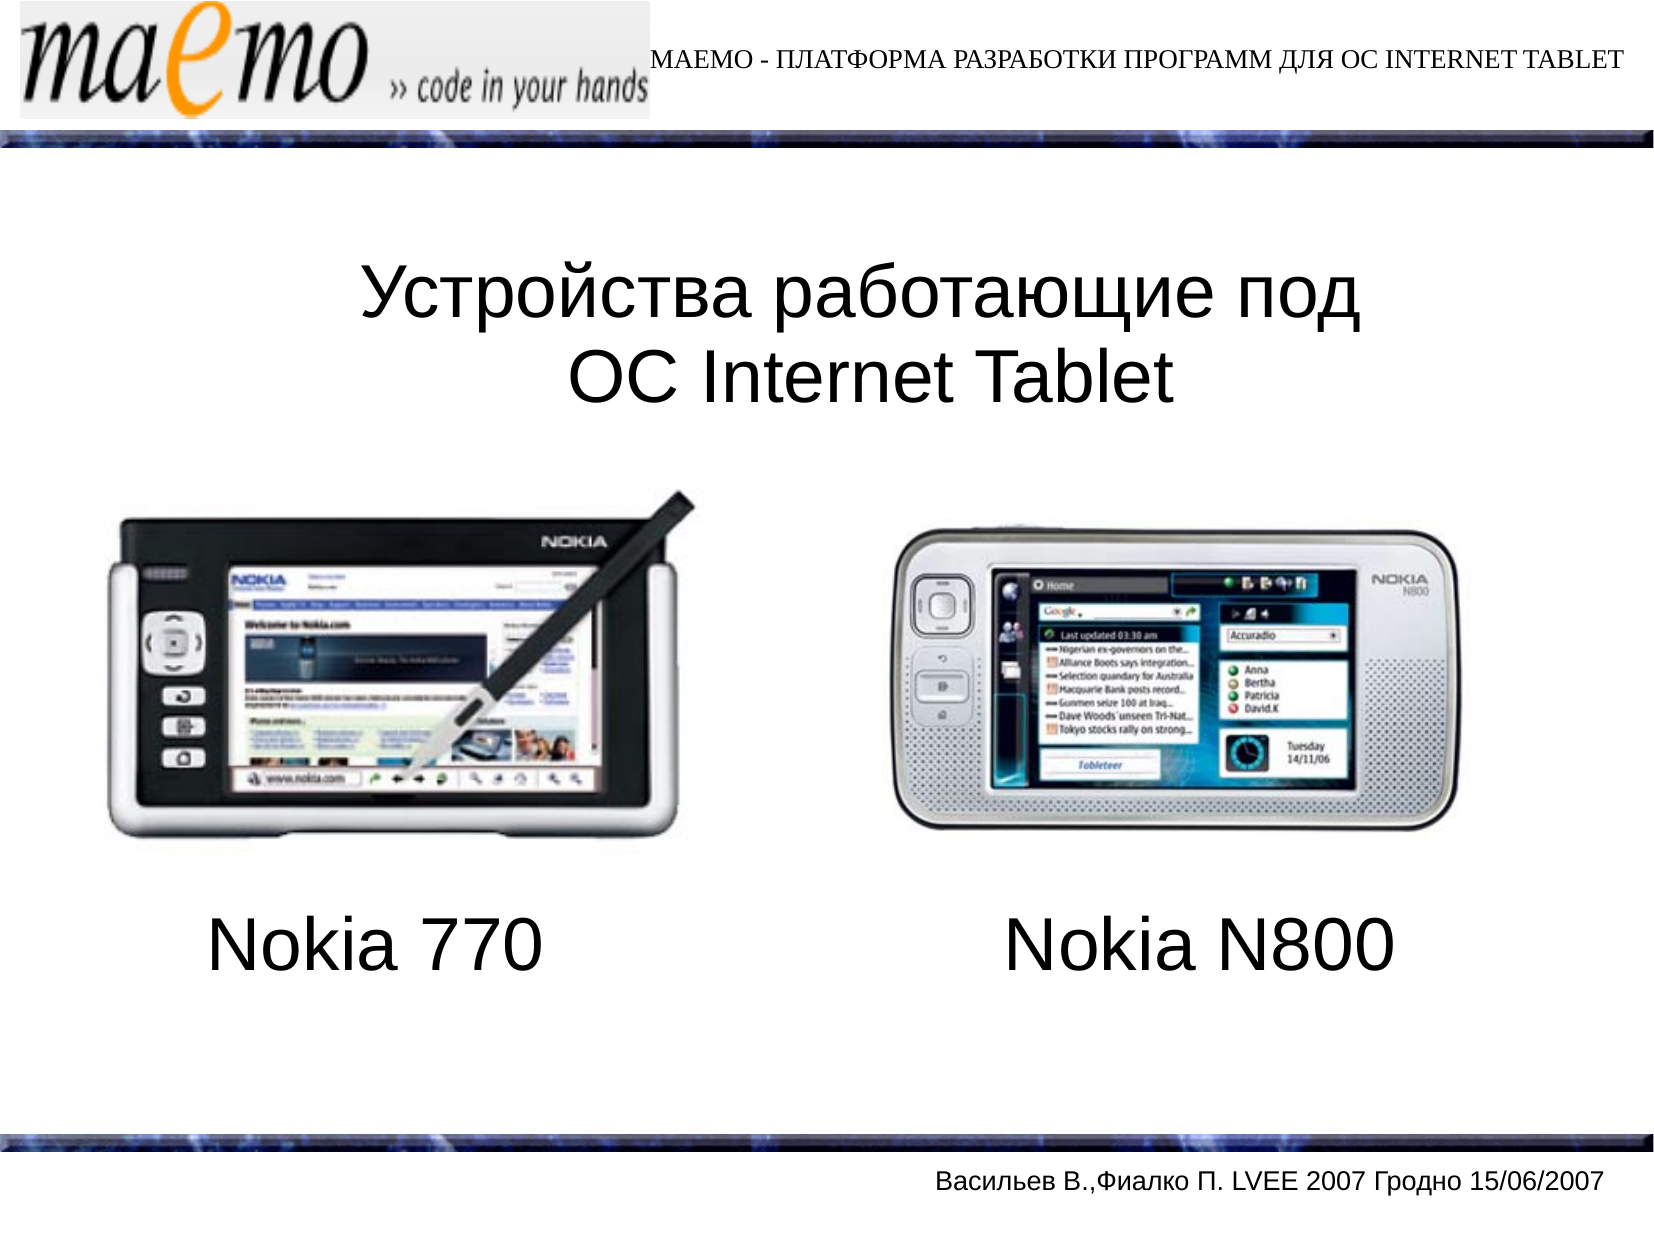

# MAEMO - ПЛАТФОРМА РАЗРАБОТКИ ПРОГРАММ ДЛЯ ОС INTERNET TABLET
Устройства работающие под
OC Internet Tablet
Nokia N800
Nokia 770
Васильев В.,Фиалко П. LVEE 2007 Гродно 15/06/2007